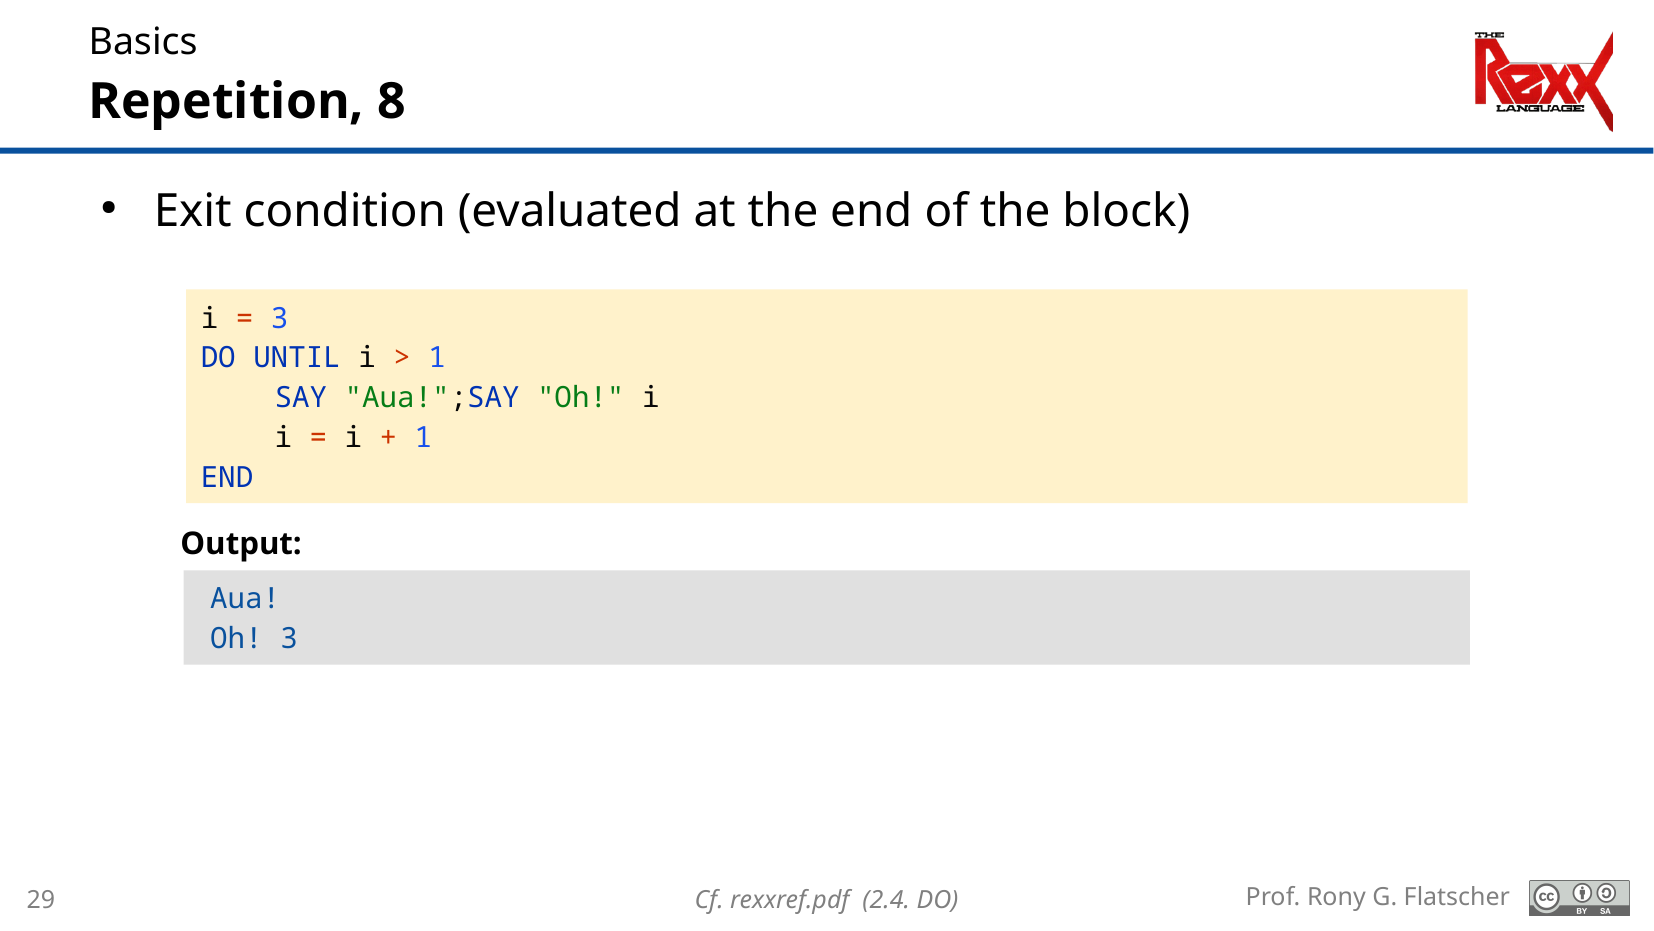

# Basics Repetition, 8
Exit condition (evaluated at the end of the block)
i = 3
DO UNTIL i > 1
	SAY "Aua!";SAY "Oh!" i
	i = i + 1
END
Output:
Aua!
Oh! 3
Cf. rexxref.pdf (2.4. DO)